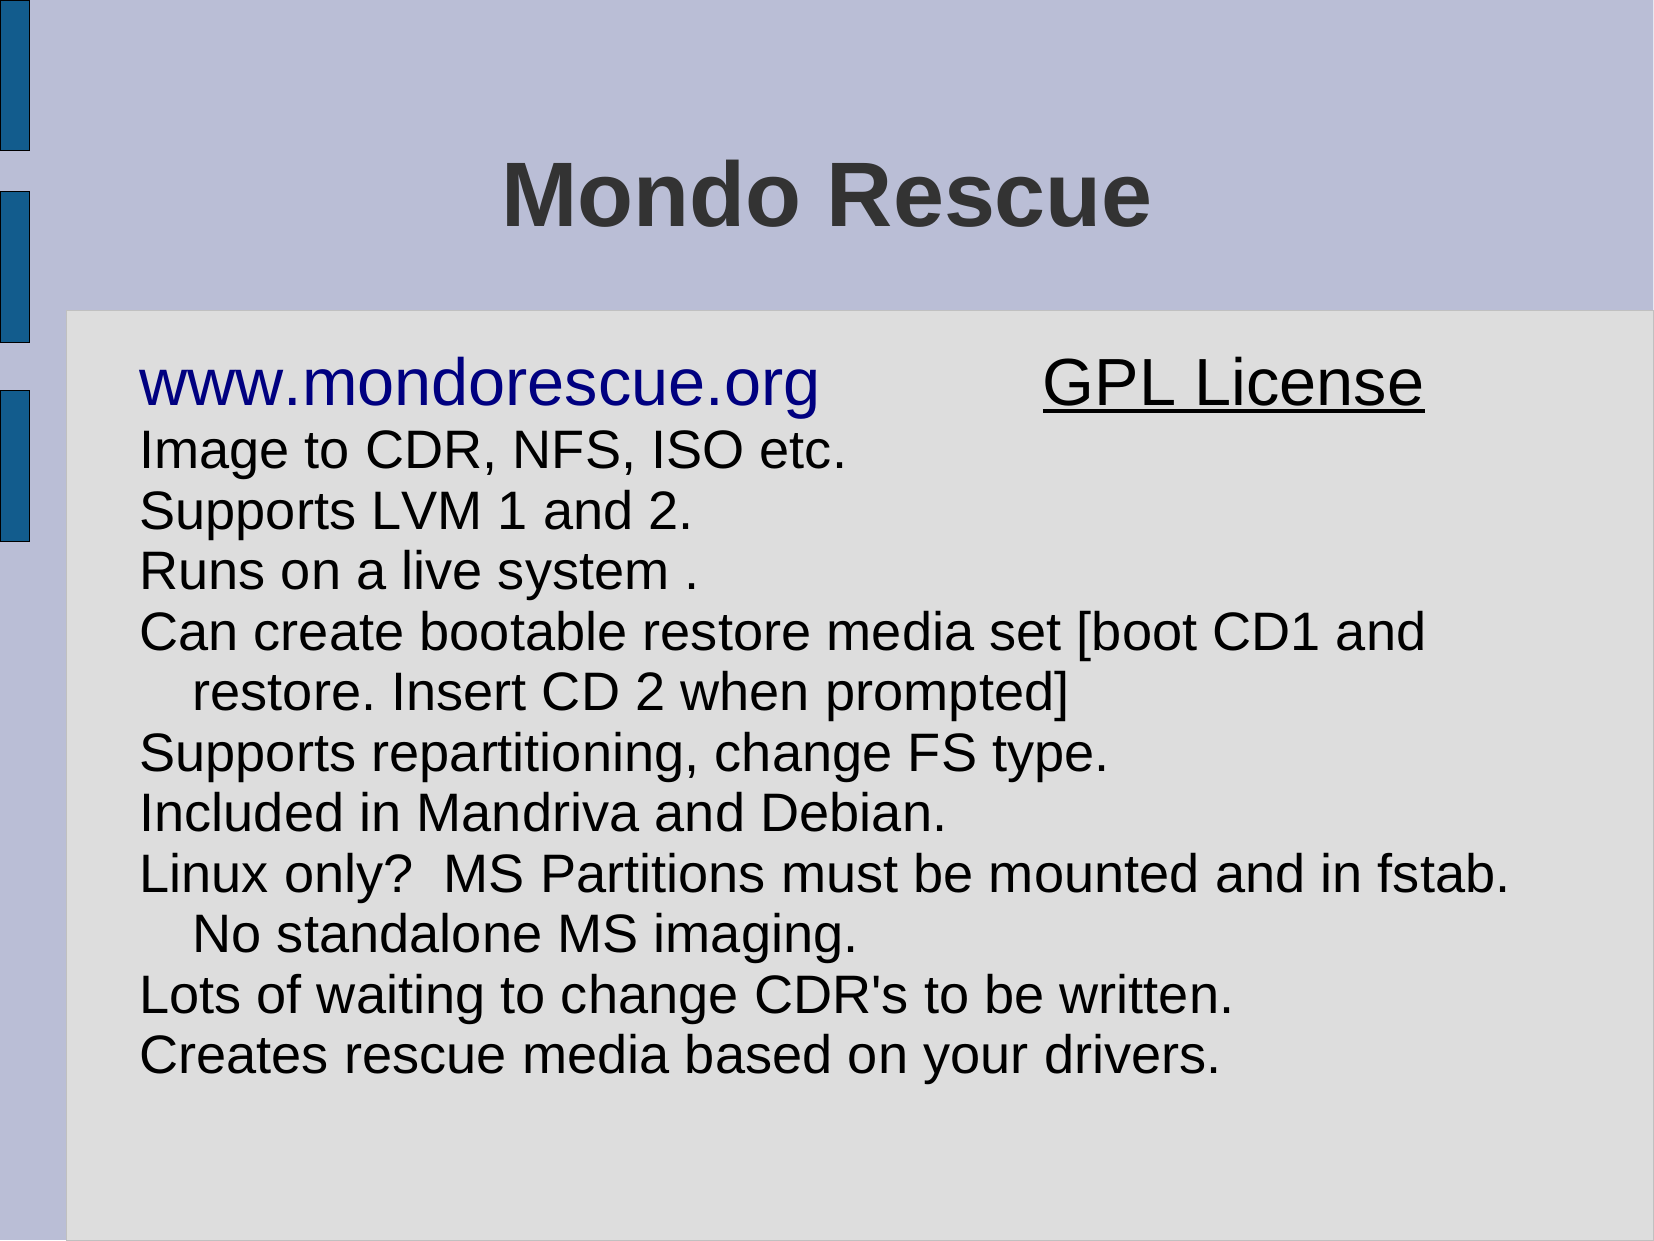

# Mondo Rescue
www.mondorescue.org GPL License
Image to CDR, NFS, ISO etc.
Supports LVM 1 and 2.
Runs on a live system .
Can create bootable restore media set [boot CD1 and restore. Insert CD 2 when prompted]
Supports repartitioning, change FS type.
Included in Mandriva and Debian.
Linux only? MS Partitions must be mounted and in fstab. No standalone MS imaging.
Lots of waiting to change CDR's to be written.
Creates rescue media based on your drivers.